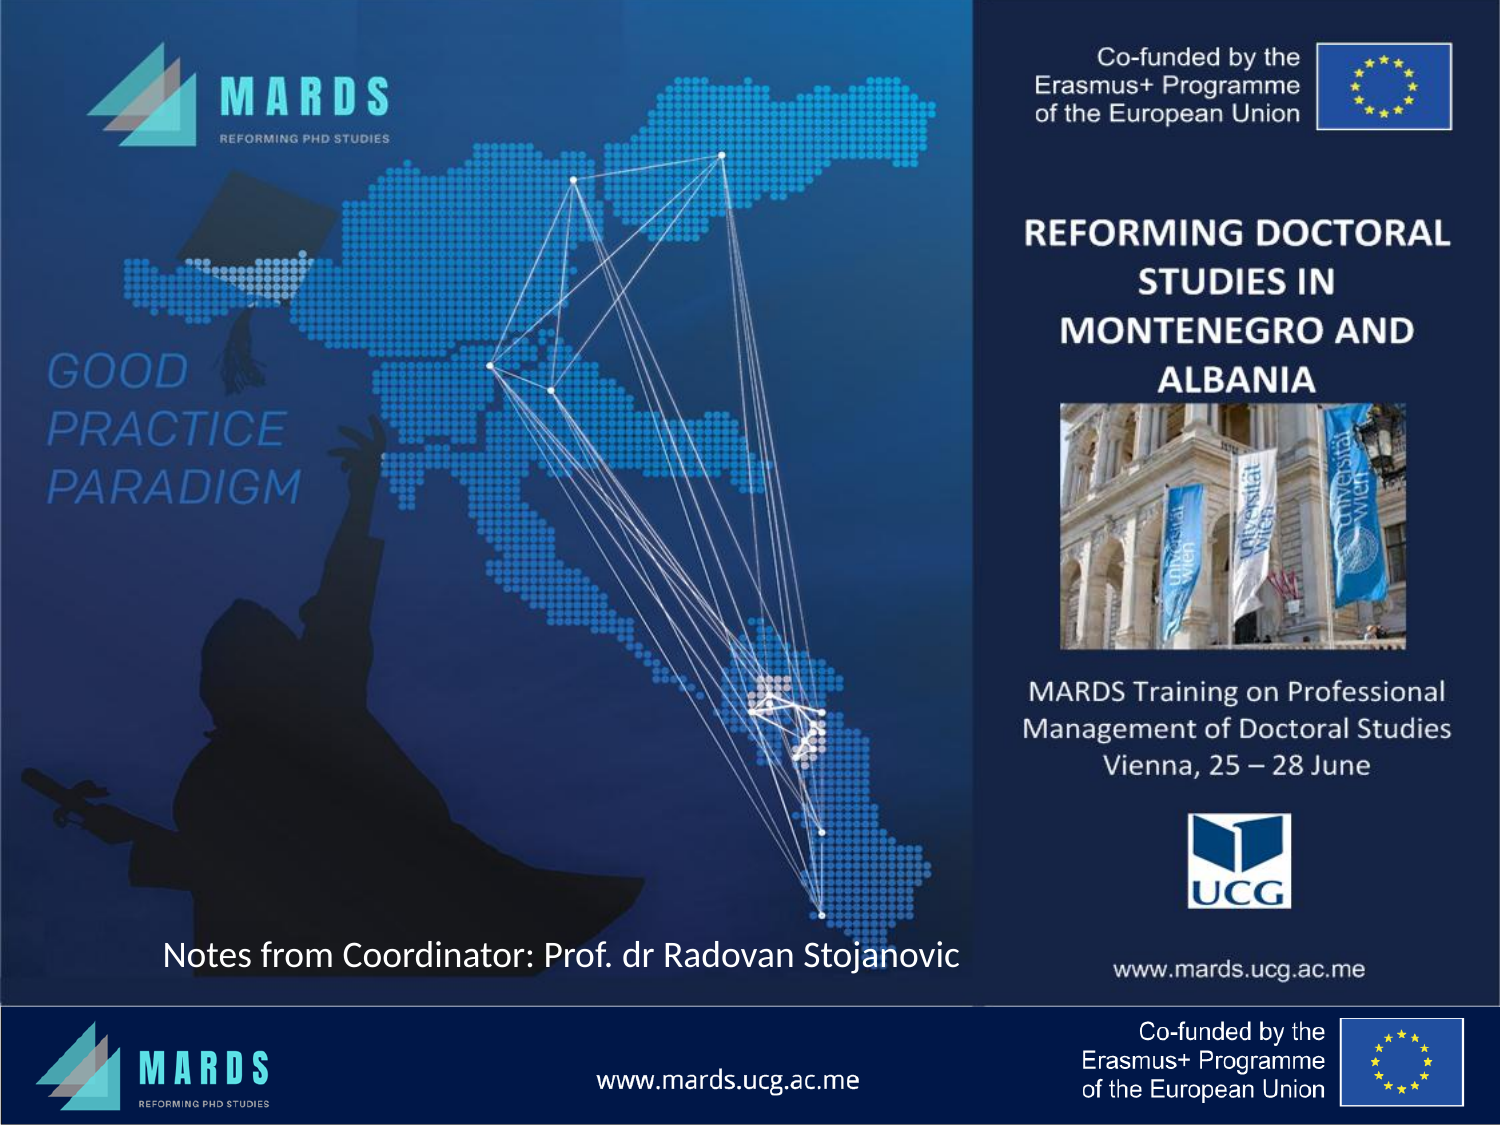

#
Conference and
Notes from Coordinator: Prof. dr Radovan Stojanovic